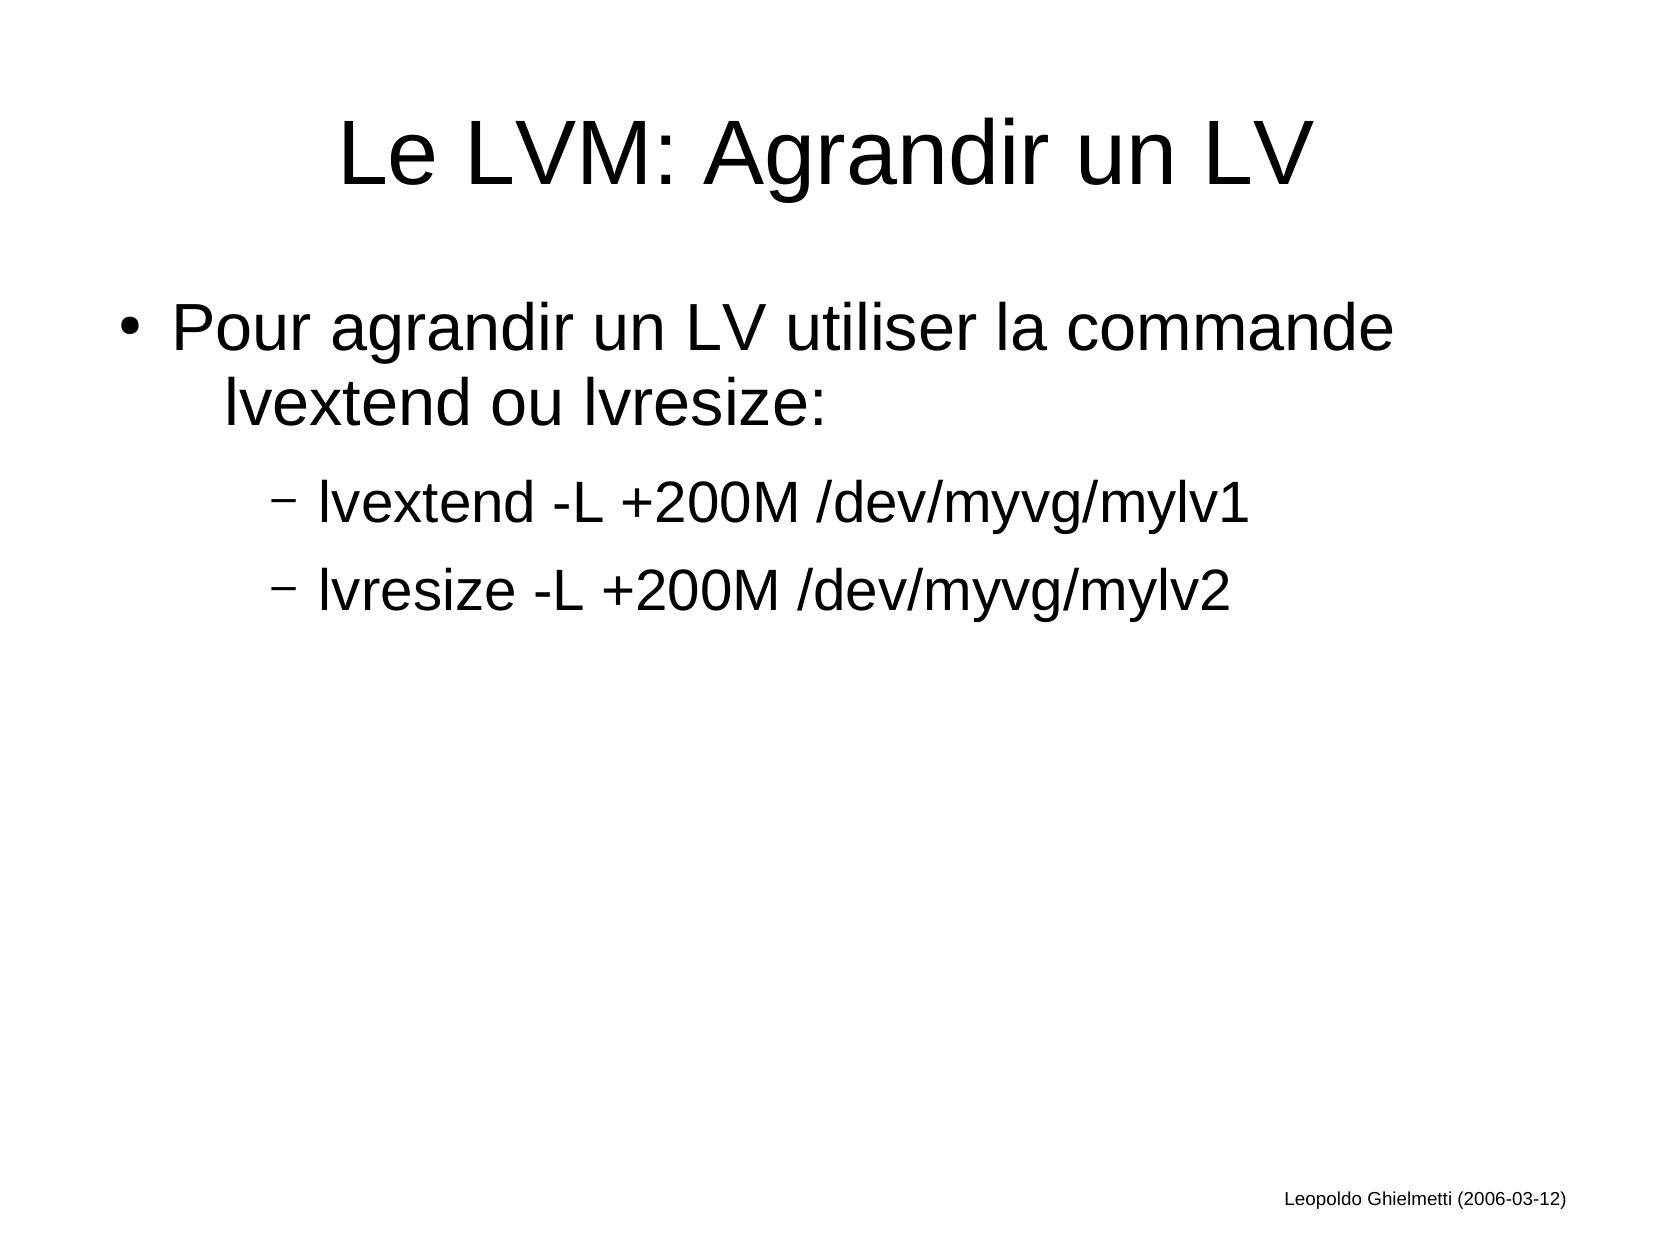

# Le LVM: Agrandir un LV
Pour agrandir un LV utiliser la commande lvextend ou lvresize:
lvextend -L +200M /dev/myvg/mylv1
lvresize -L +200M /dev/myvg/mylv2
Leopoldo Ghielmetti (2006-03-12)